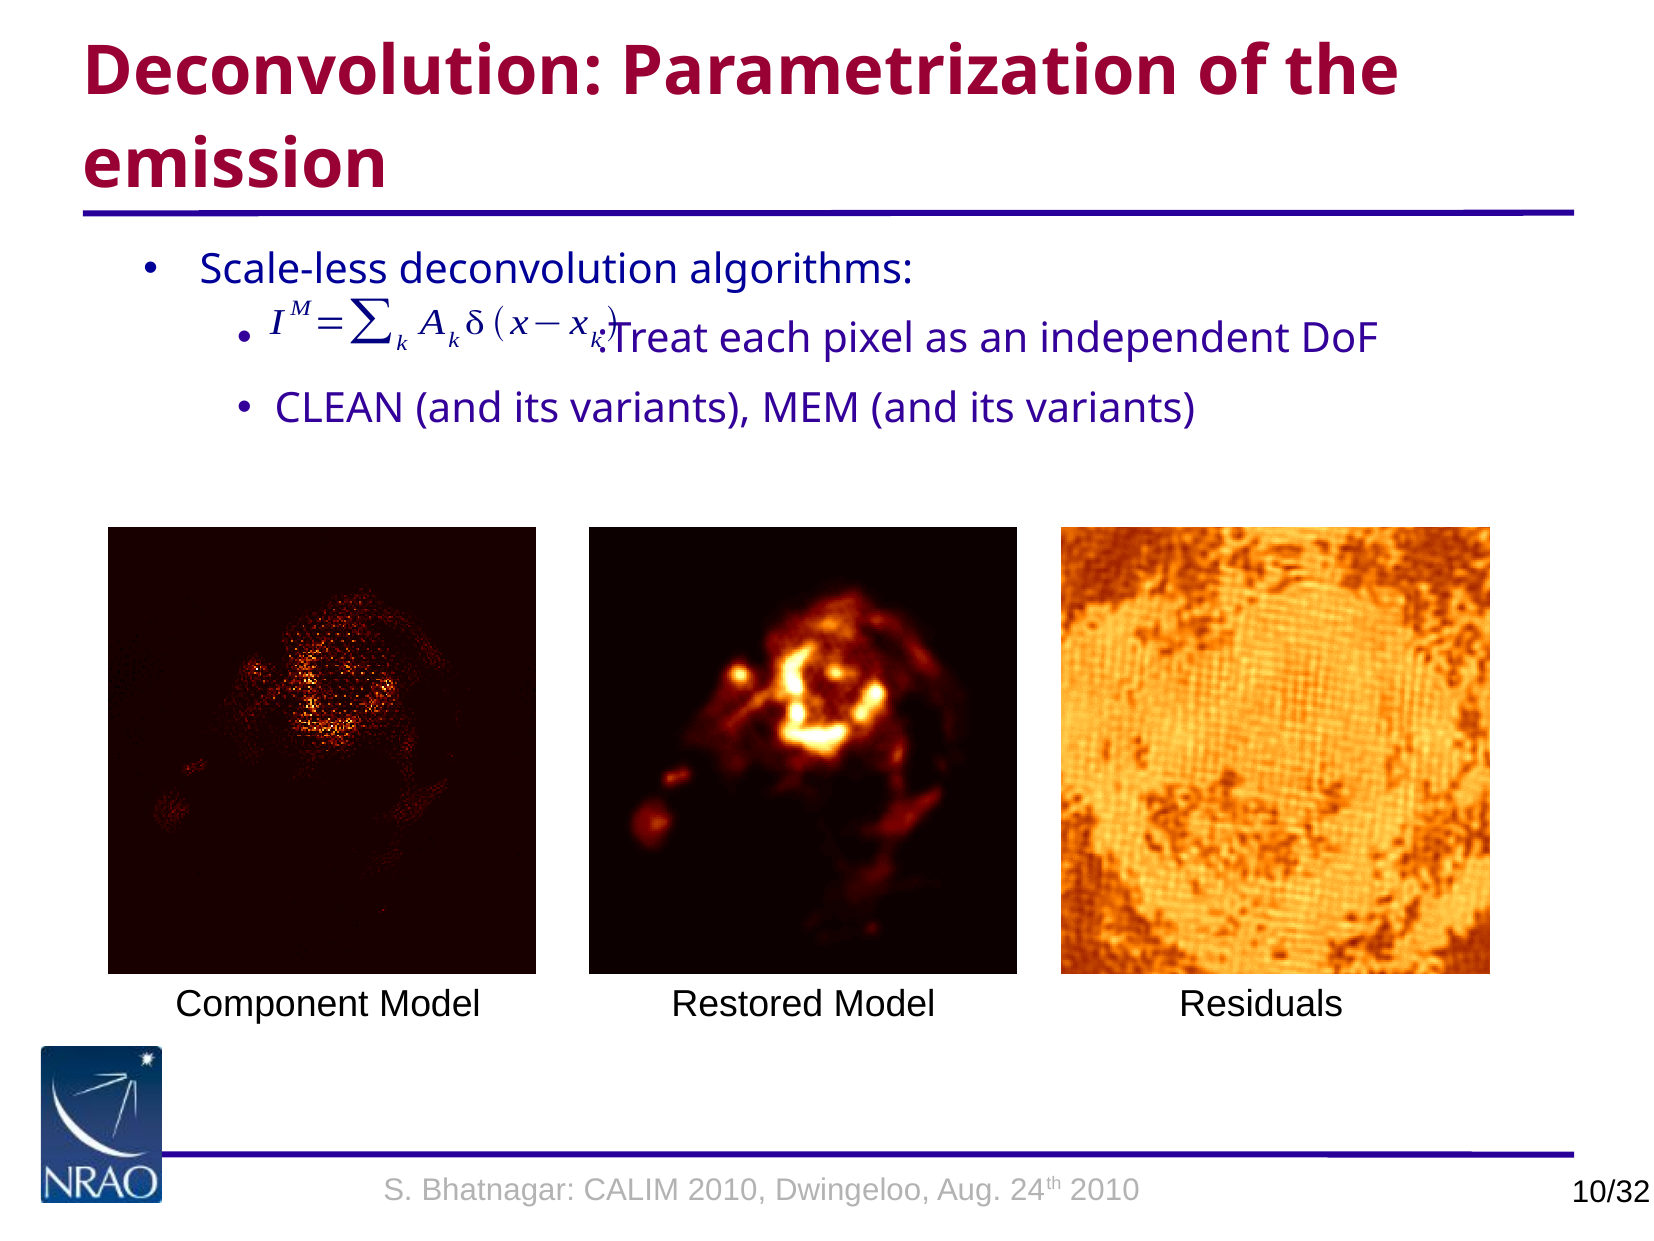

Deconvolution: Parametrization of the emission
Scale-less deconvolution algorithms:
 :Treat each pixel as an independent DoF
CLEAN (and its variants), MEM (and its variants)
Component Model
Restored Model
Residuals
# Calibration and image deconvolution operations can be described as function optimization
Conventional data processing: When direction dependent effects can be ignored, Calibration and Imaging are treated as orthogonal operations
Typical data processing steps:
Using observations of a field with known structure, make VCalibrated
Imaging: Keep the calibration terms fixed, solve for I
Self Calibration: Using the best IM, solve for Jij to improve calibration